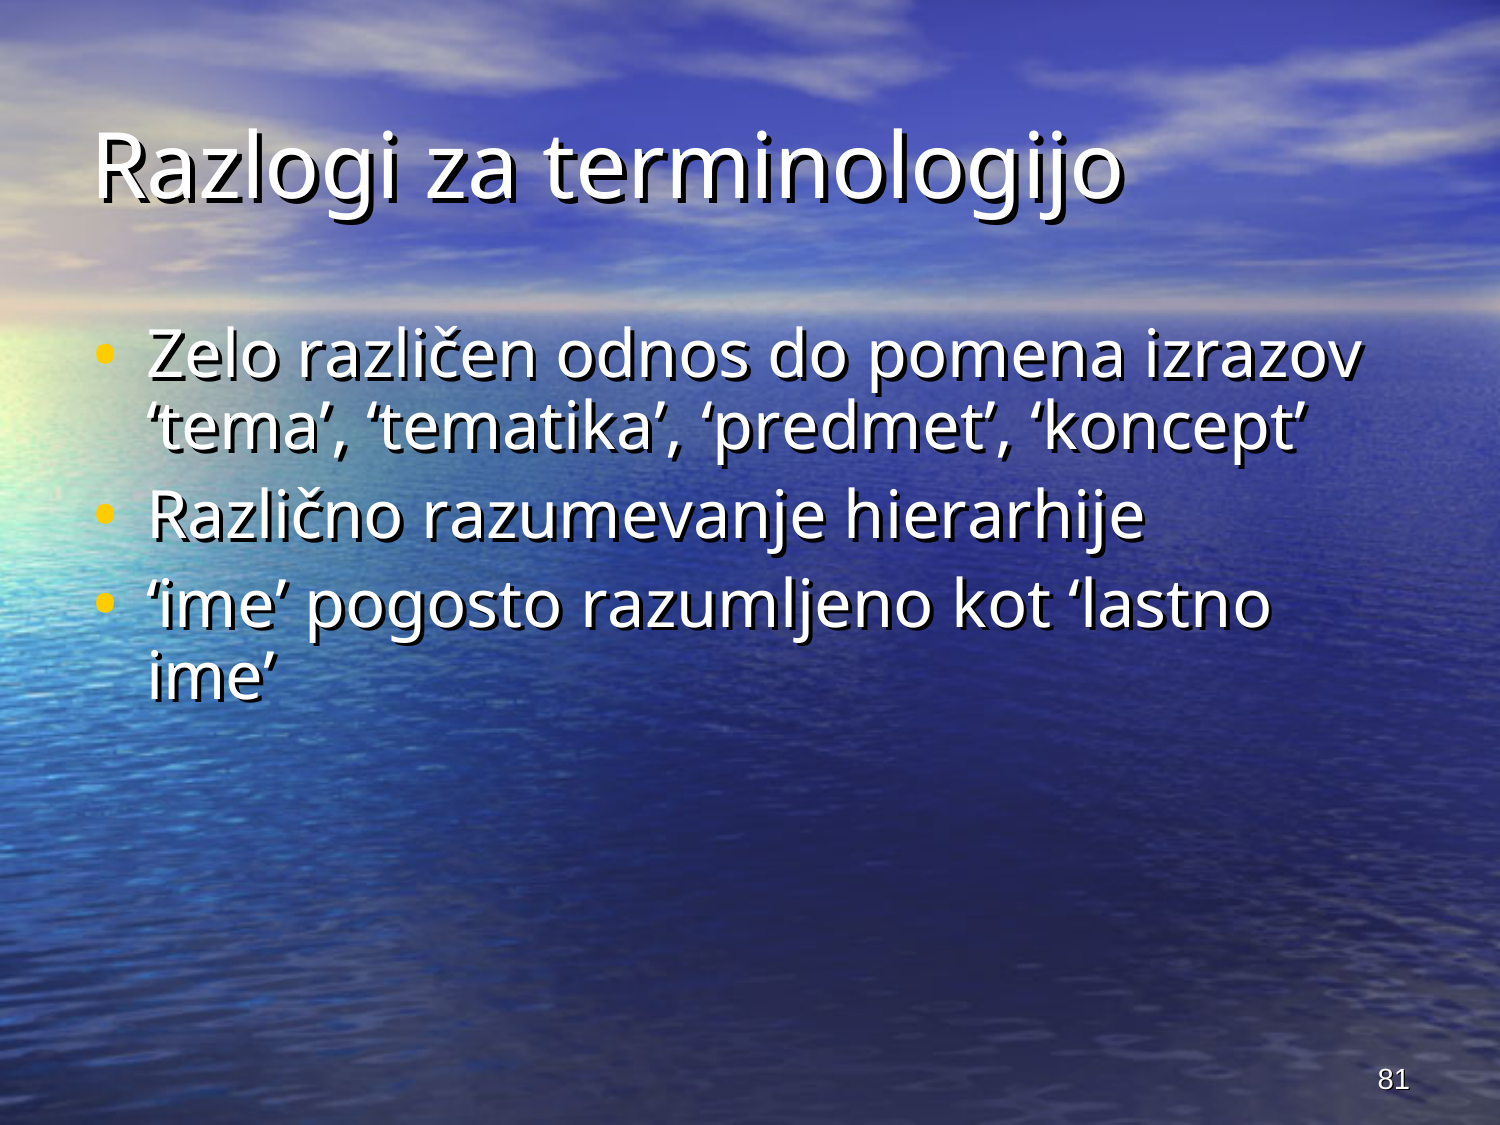

# Razlogi za terminologijo
Zelo različen odnos do pomena izrazov ‘tema’, ‘tematika’, ‘predmet’, ‘koncept’
Različno razumevanje hierarhije
‘ime’ pogosto razumljeno kot ‘lastno ime’